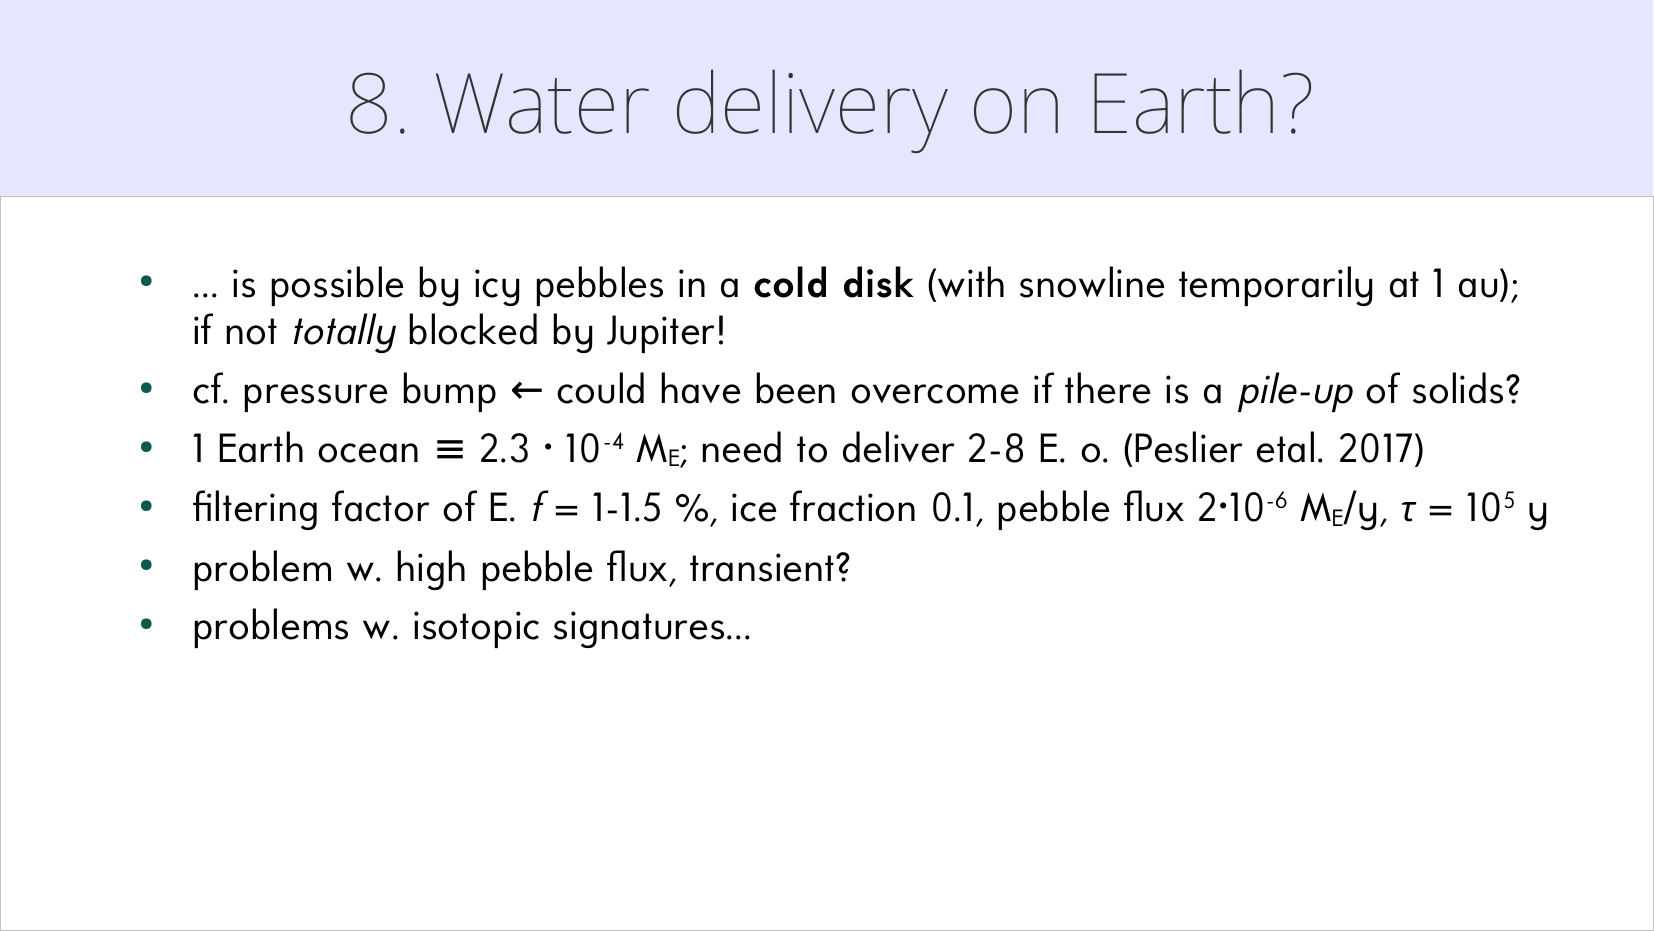

# 8. Water delivery on Earth?
... is possible by icy pebbles in a cold disk (with snowline temporarily at 1 au); if not totally blocked by Jupiter!
cf. pressure bump ← could have been overcome if there is a pile-up of solids?
1 Earth ocean ≡ 2.3 ∙ 10-4 ME; need to deliver 2-8 E. o. (Peslier etal. 2017)
filtering factor of E. f = 1-1.5 %, ice fraction 0.1, pebble flux 2∙10-6 ME/y, τ = 105 y
problem w. high pebble flux, transient?
problems w. isotopic signatures...